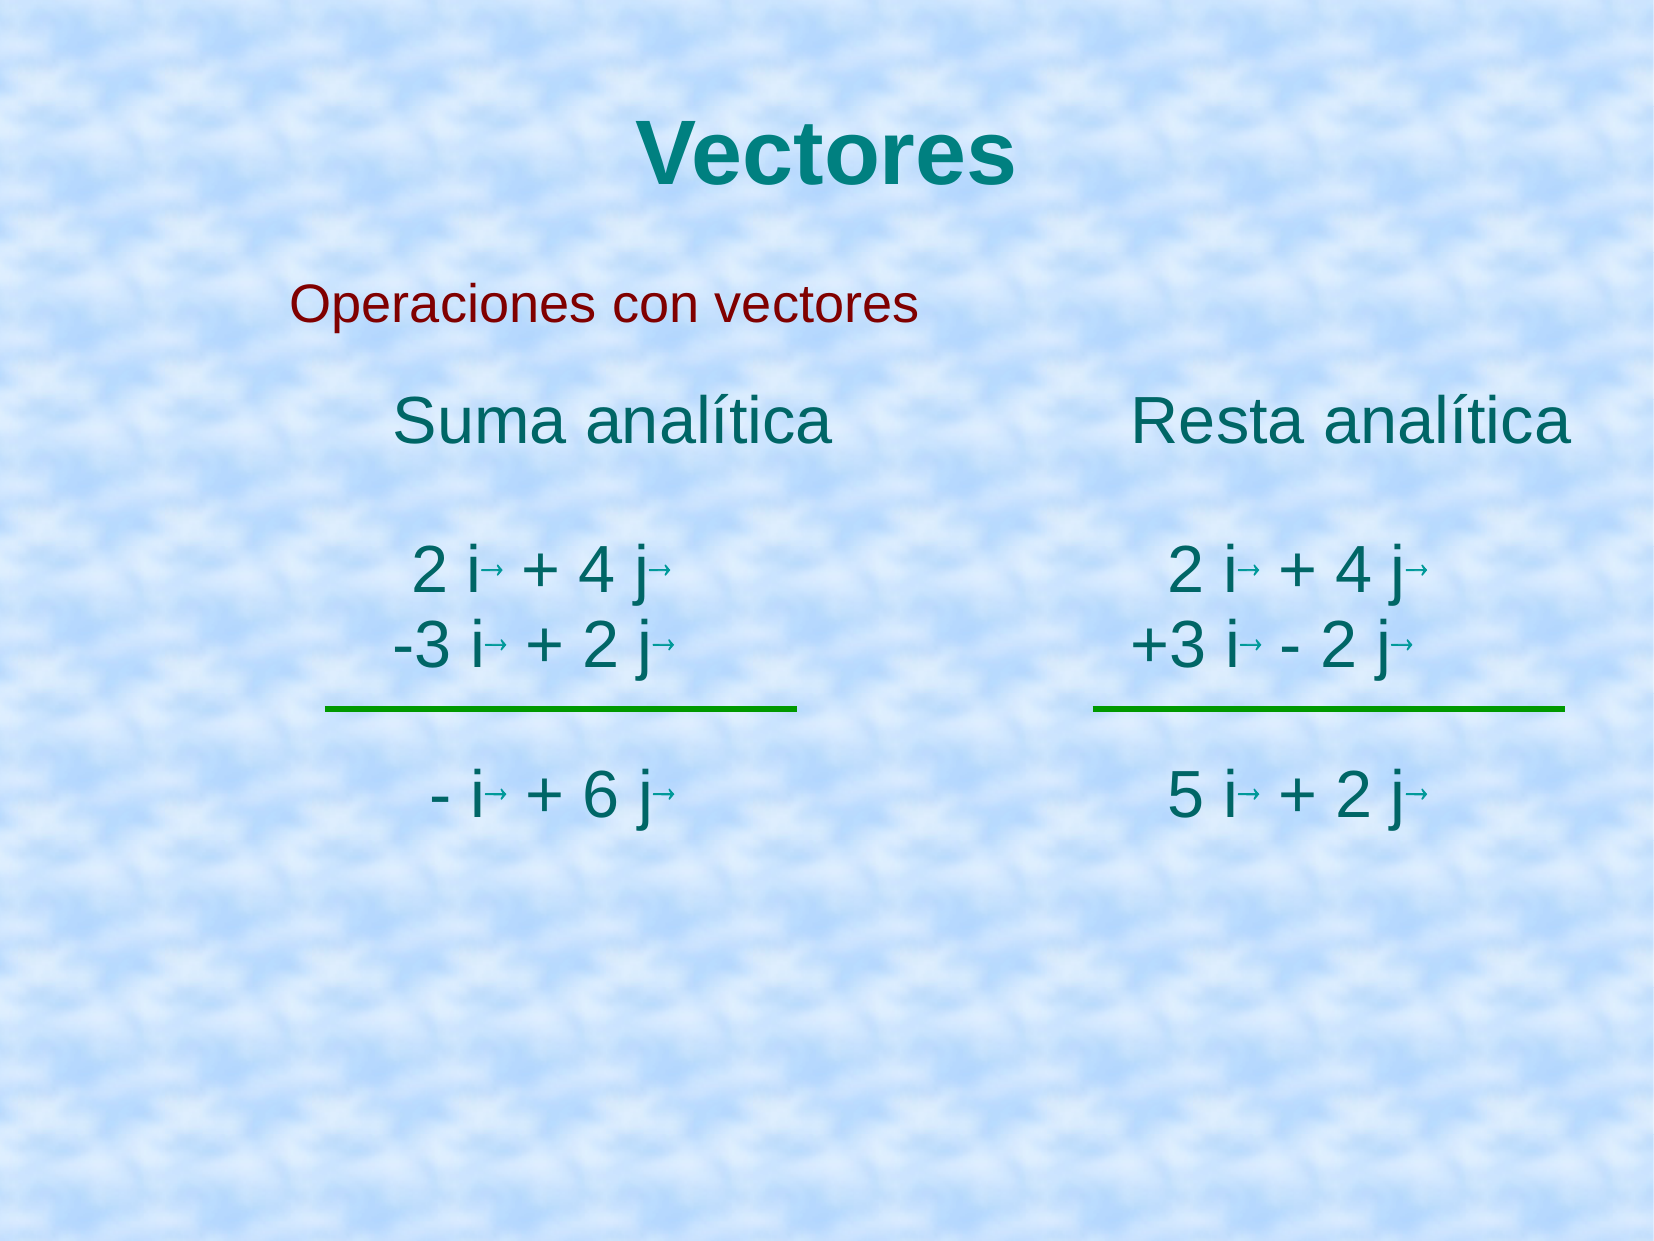

# Vectores
Operaciones con vectores
Suma analítica
 2 i® + 4 j®
-3 i® + 2 j®
 - i® + 6 j®
Resta analítica
 2 i® + 4 j®
+3 i® - 2 j®
 5 i® + 2 j®
la relación entre ω y el periodo T es
ω = 2π/T
la relación entre ω y el periodo T es
ω = 2π/T
la relación entre ω y el periodo T es
ω = 2π/T